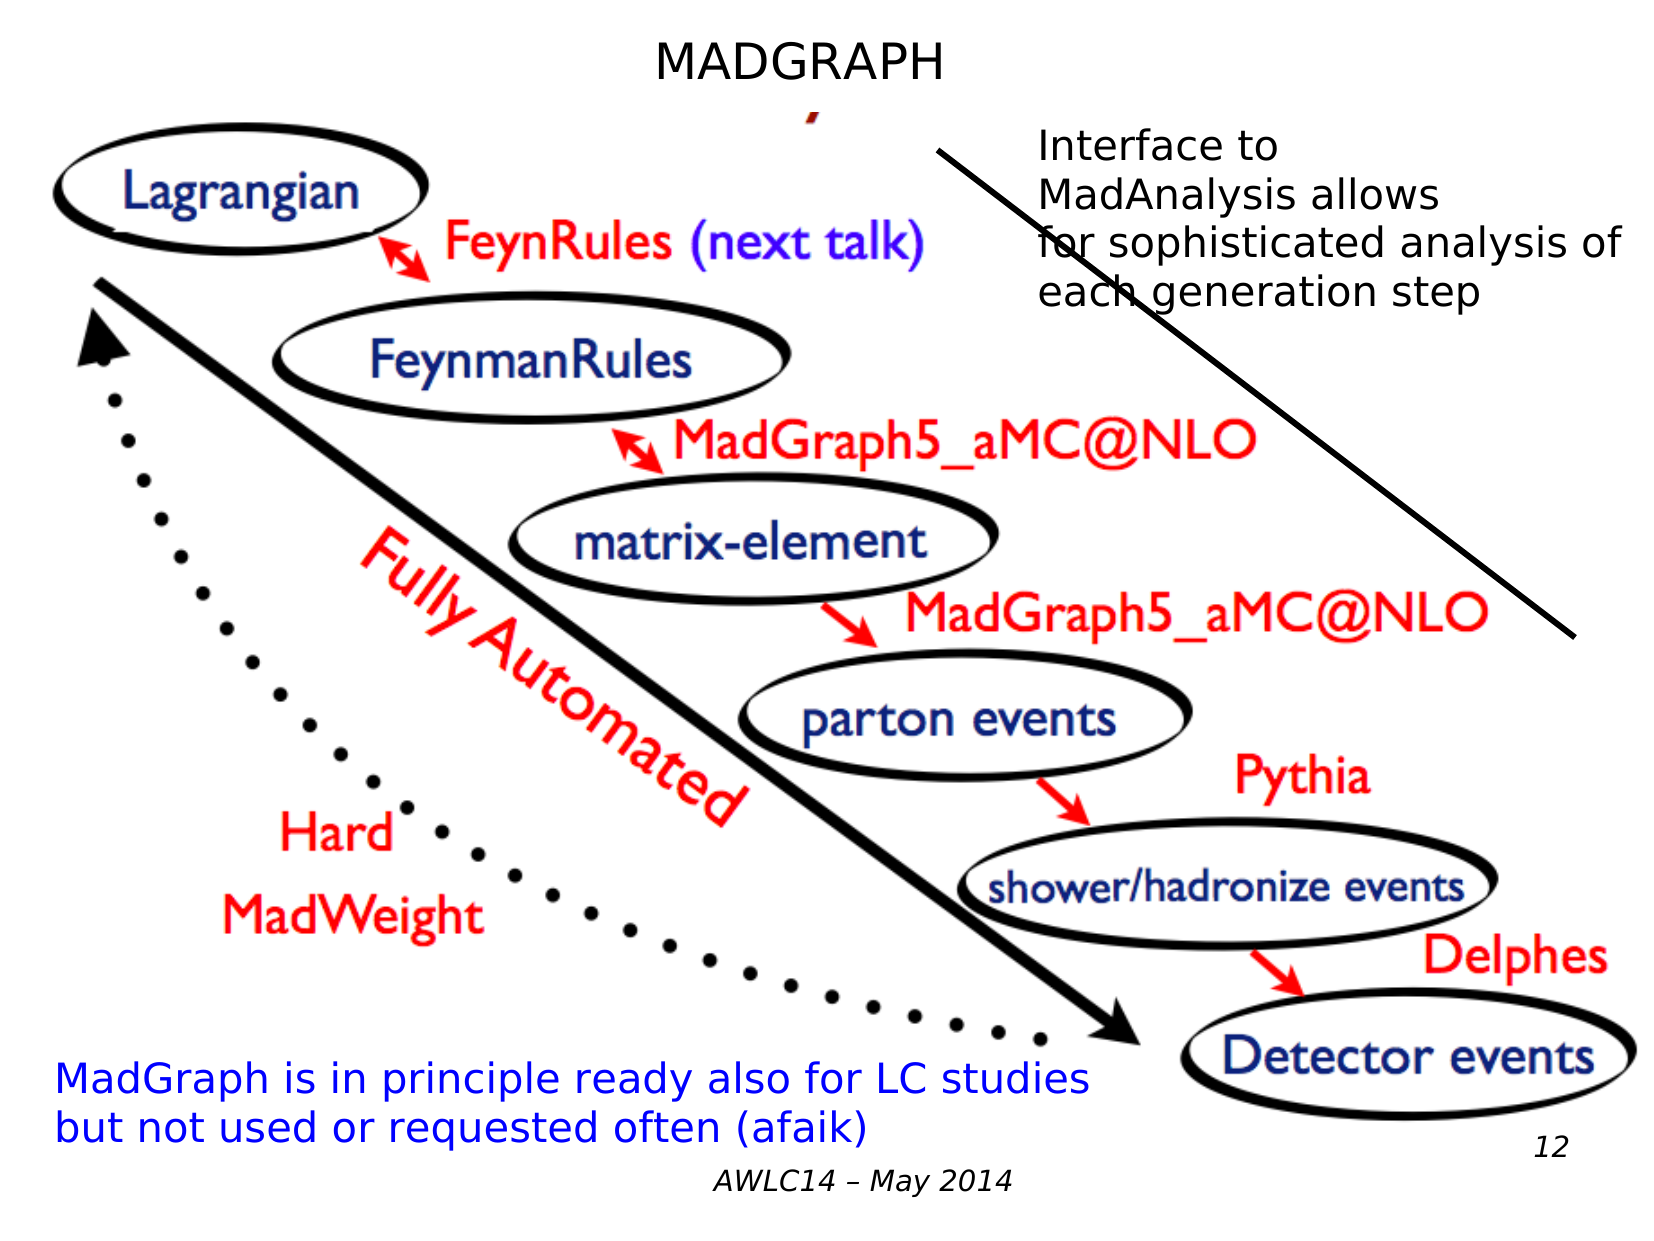

MADGRAPH
Interface to
MadAnalysis allows
for sophisticated analysis of
each generation step
MadGraph is in principle ready also for LC studies
but not used or requested often (afaik)
FCPPL Workshop - March 2012
12